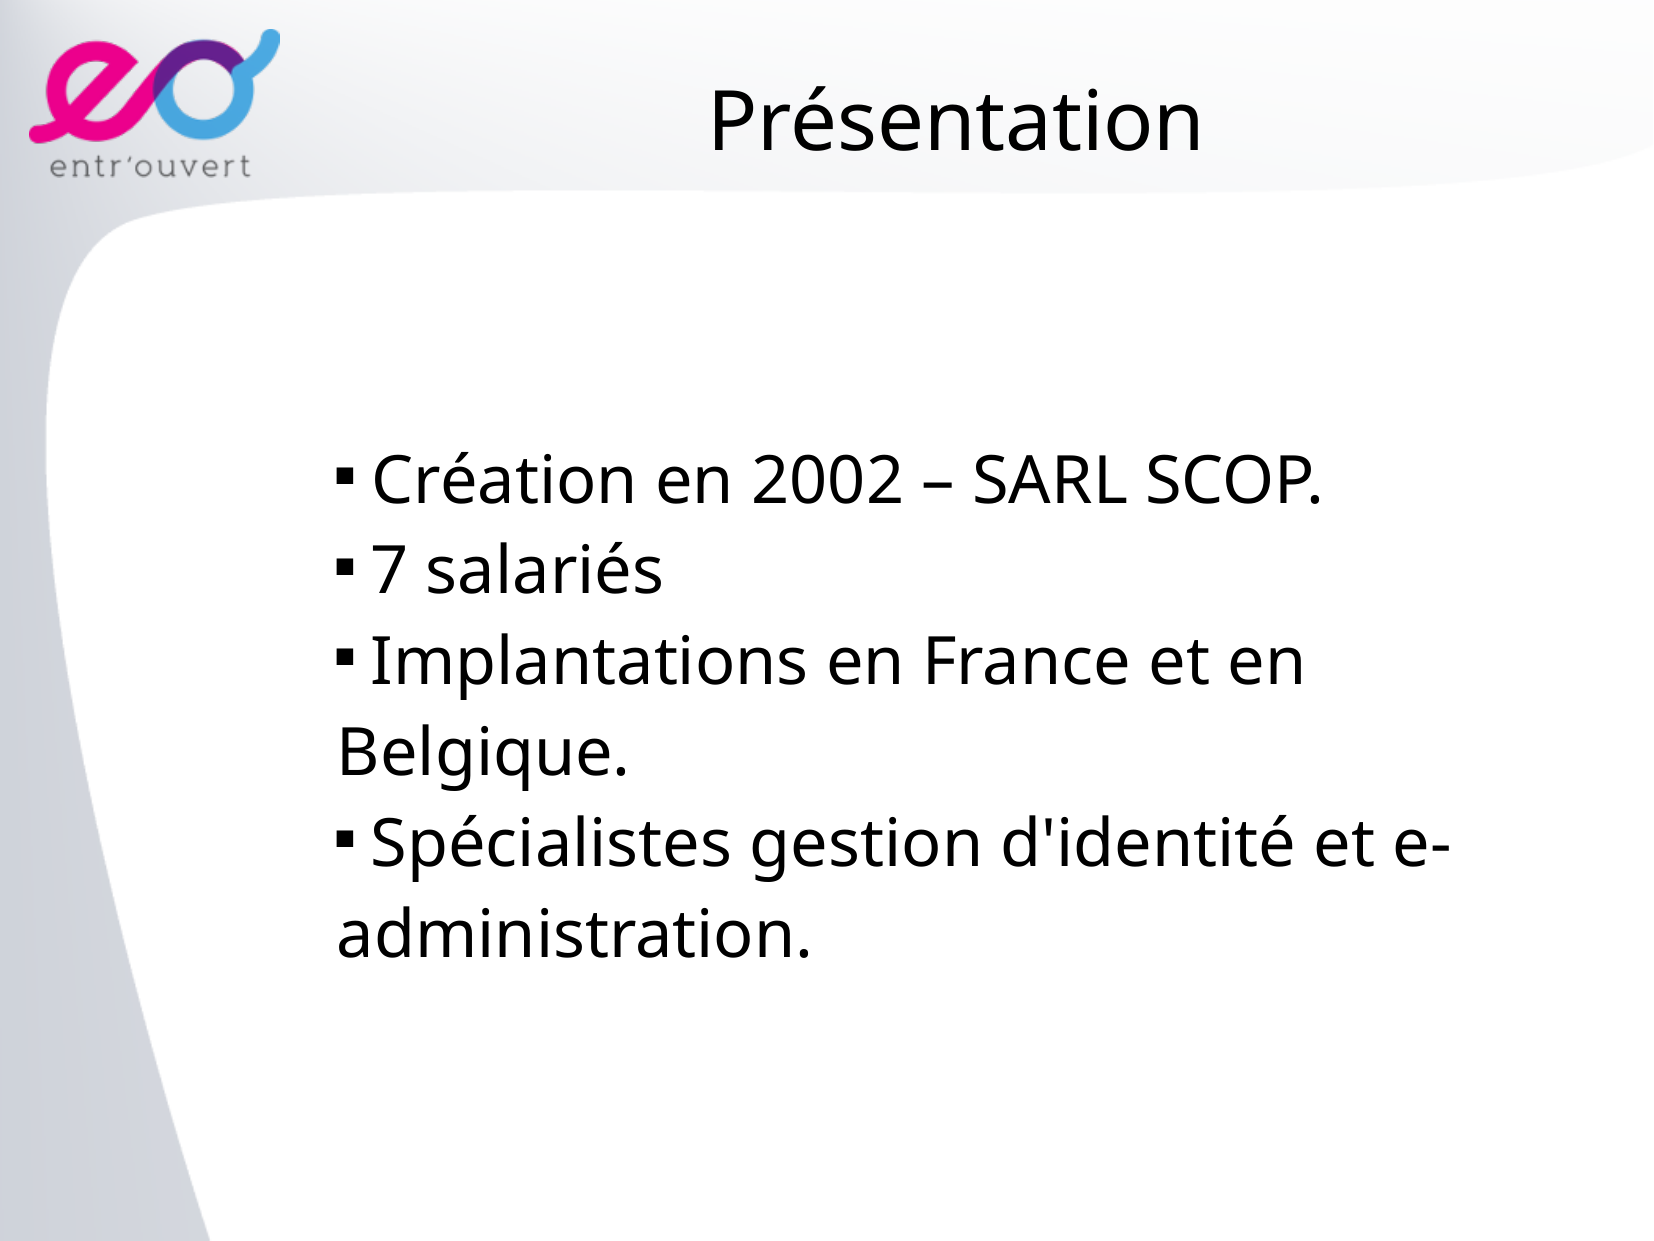

Présentation
# Création en 2002 – SARL SCOP.
 7 salariés
 Implantations en France et en Belgique.
 Spécialistes gestion d'identité et e-administration.